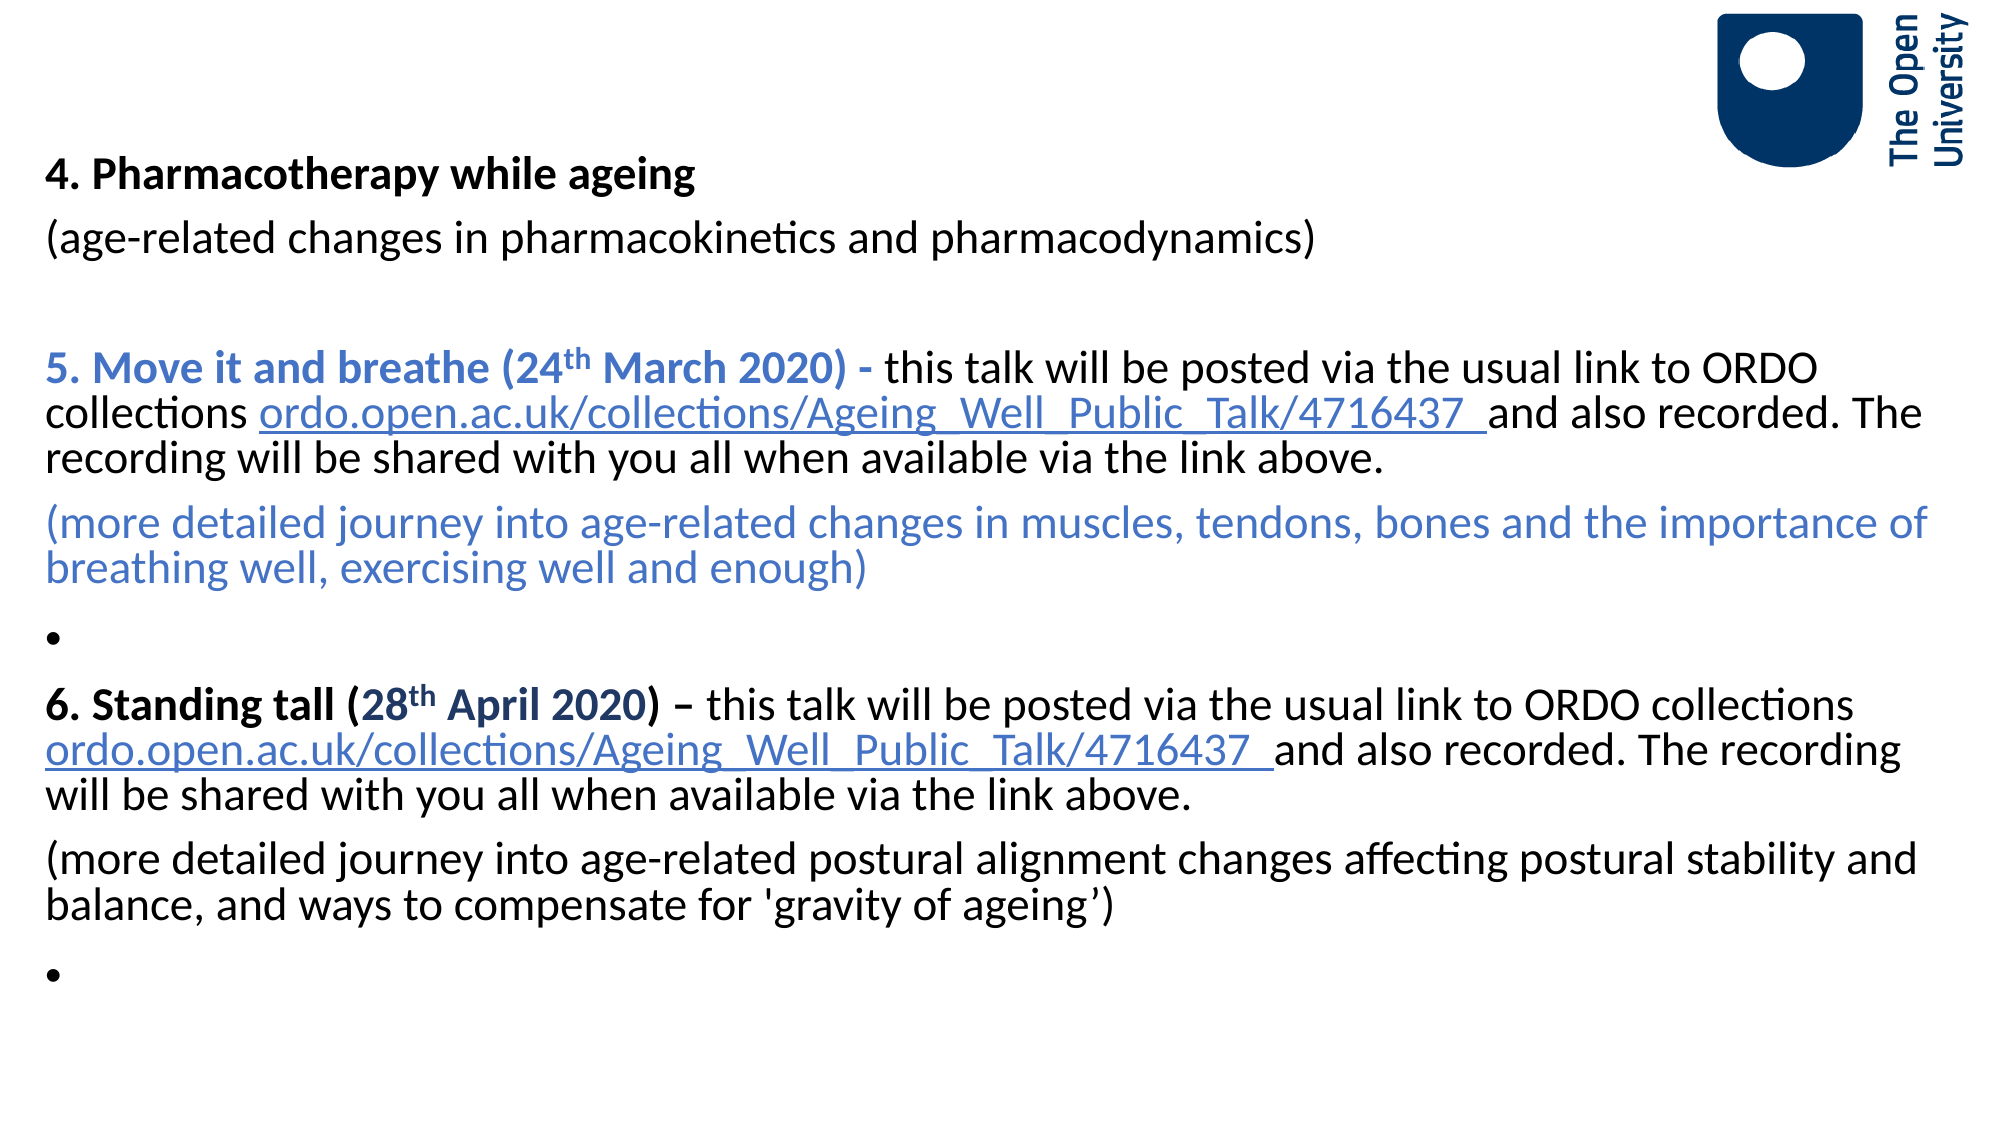

# 4. Pharmacotherapy while ageing
(age-related changes in pharmacokinetics and pharmacodynamics)
5. Move it and breathe (24th March 2020) - this talk will be posted via the usual link to ORDO collections ordo.open.ac.uk/collections/Ageing_Well_Public_Talk/4716437 and also recorded. The recording will be shared with you all when available via the link above.
(more detailed journey into age-related changes in muscles, tendons, bones and the importance of breathing well, exercising well and enough)
6. Standing tall (28th April 2020) – this talk will be posted via the usual link to ORDO collections ordo.open.ac.uk/collections/Ageing_Well_Public_Talk/4716437 and also recorded. The recording will be shared with you all when available via the link above.
(more detailed journey into age-related postural alignment changes affecting postural stability and balance, and ways to compensate for 'gravity of ageing’)